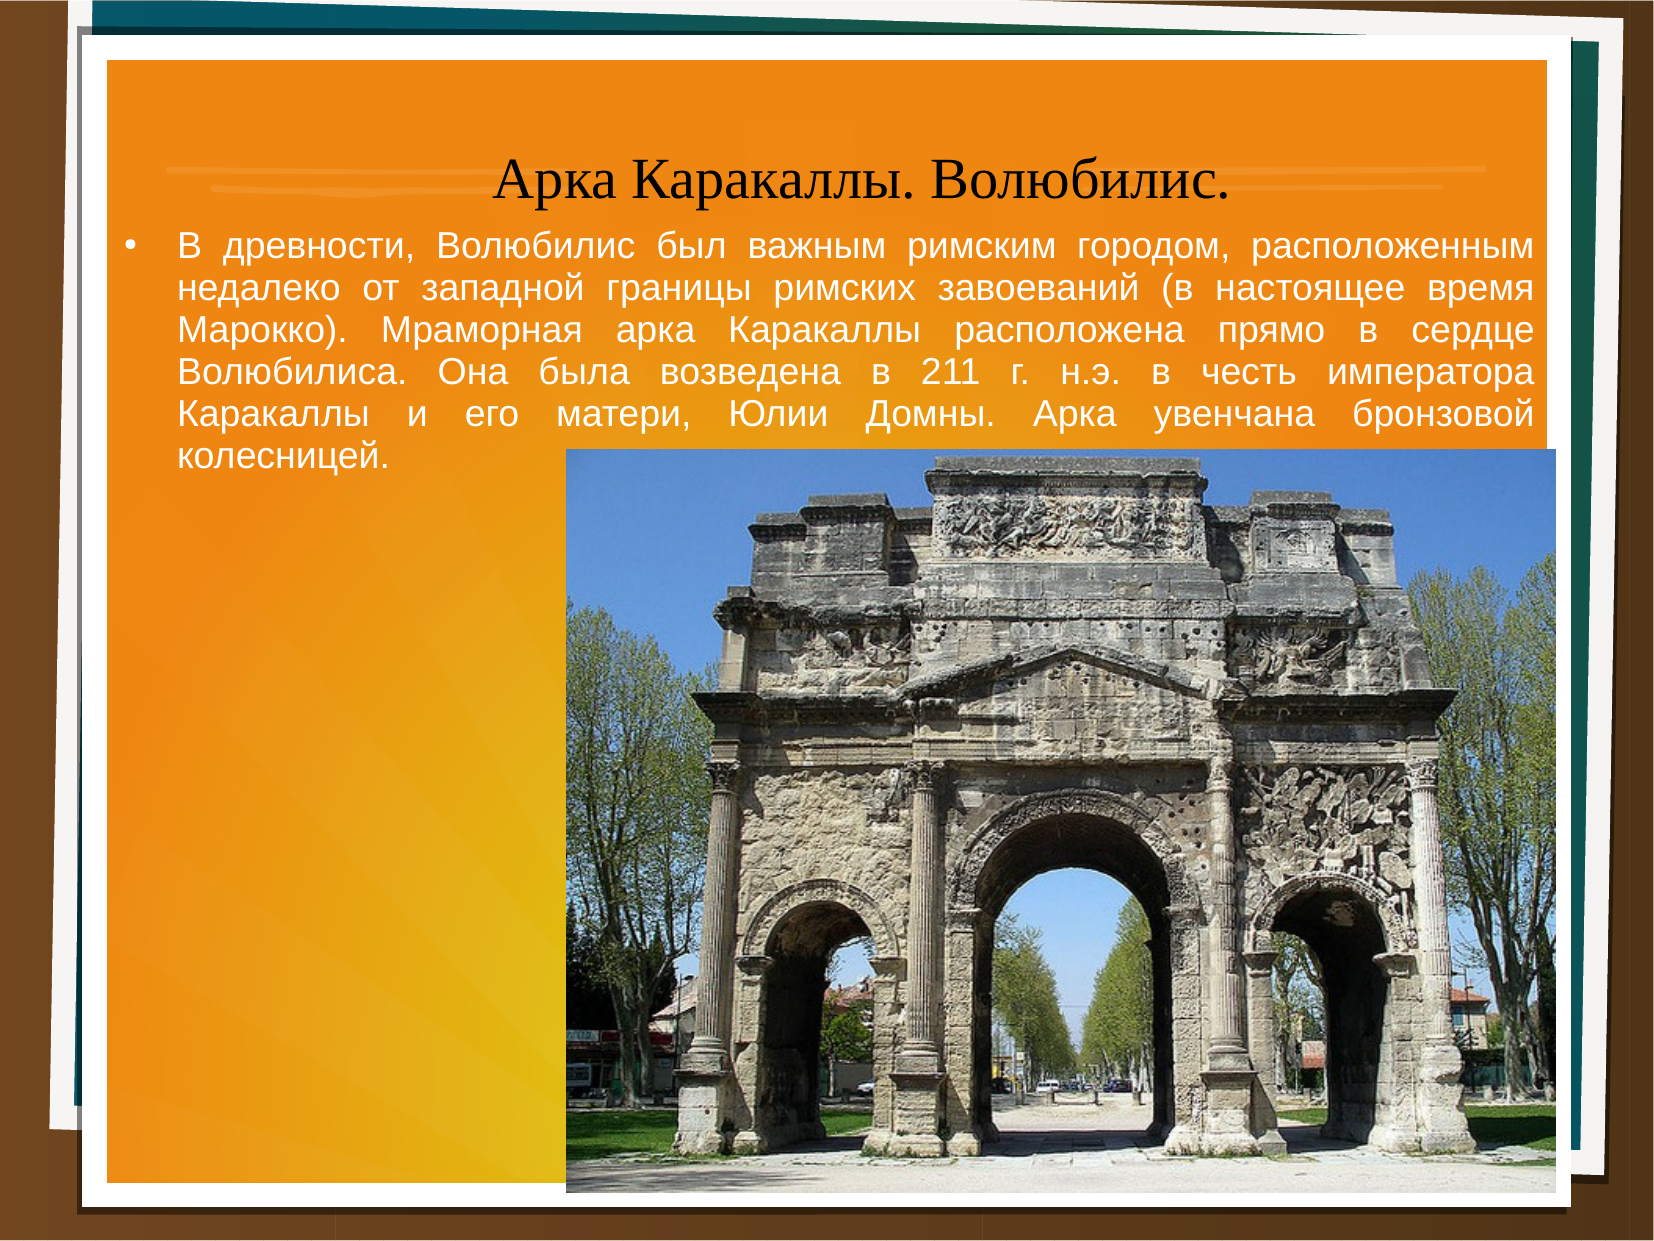

# Арка Каракаллы. Волюбилис.
В древности, Волюбилис был важным римским городом, расположенным недалеко от западной границы римских завоеваний (в настоящее время Марокко). Мраморная арка Каракаллы расположена прямо в сердце Волюбилиса. Она была возведена в 211 г. н.э. в честь императора Каракаллы и его матери, Юлии Домны. Арка увенчана бронзовой колесницей.